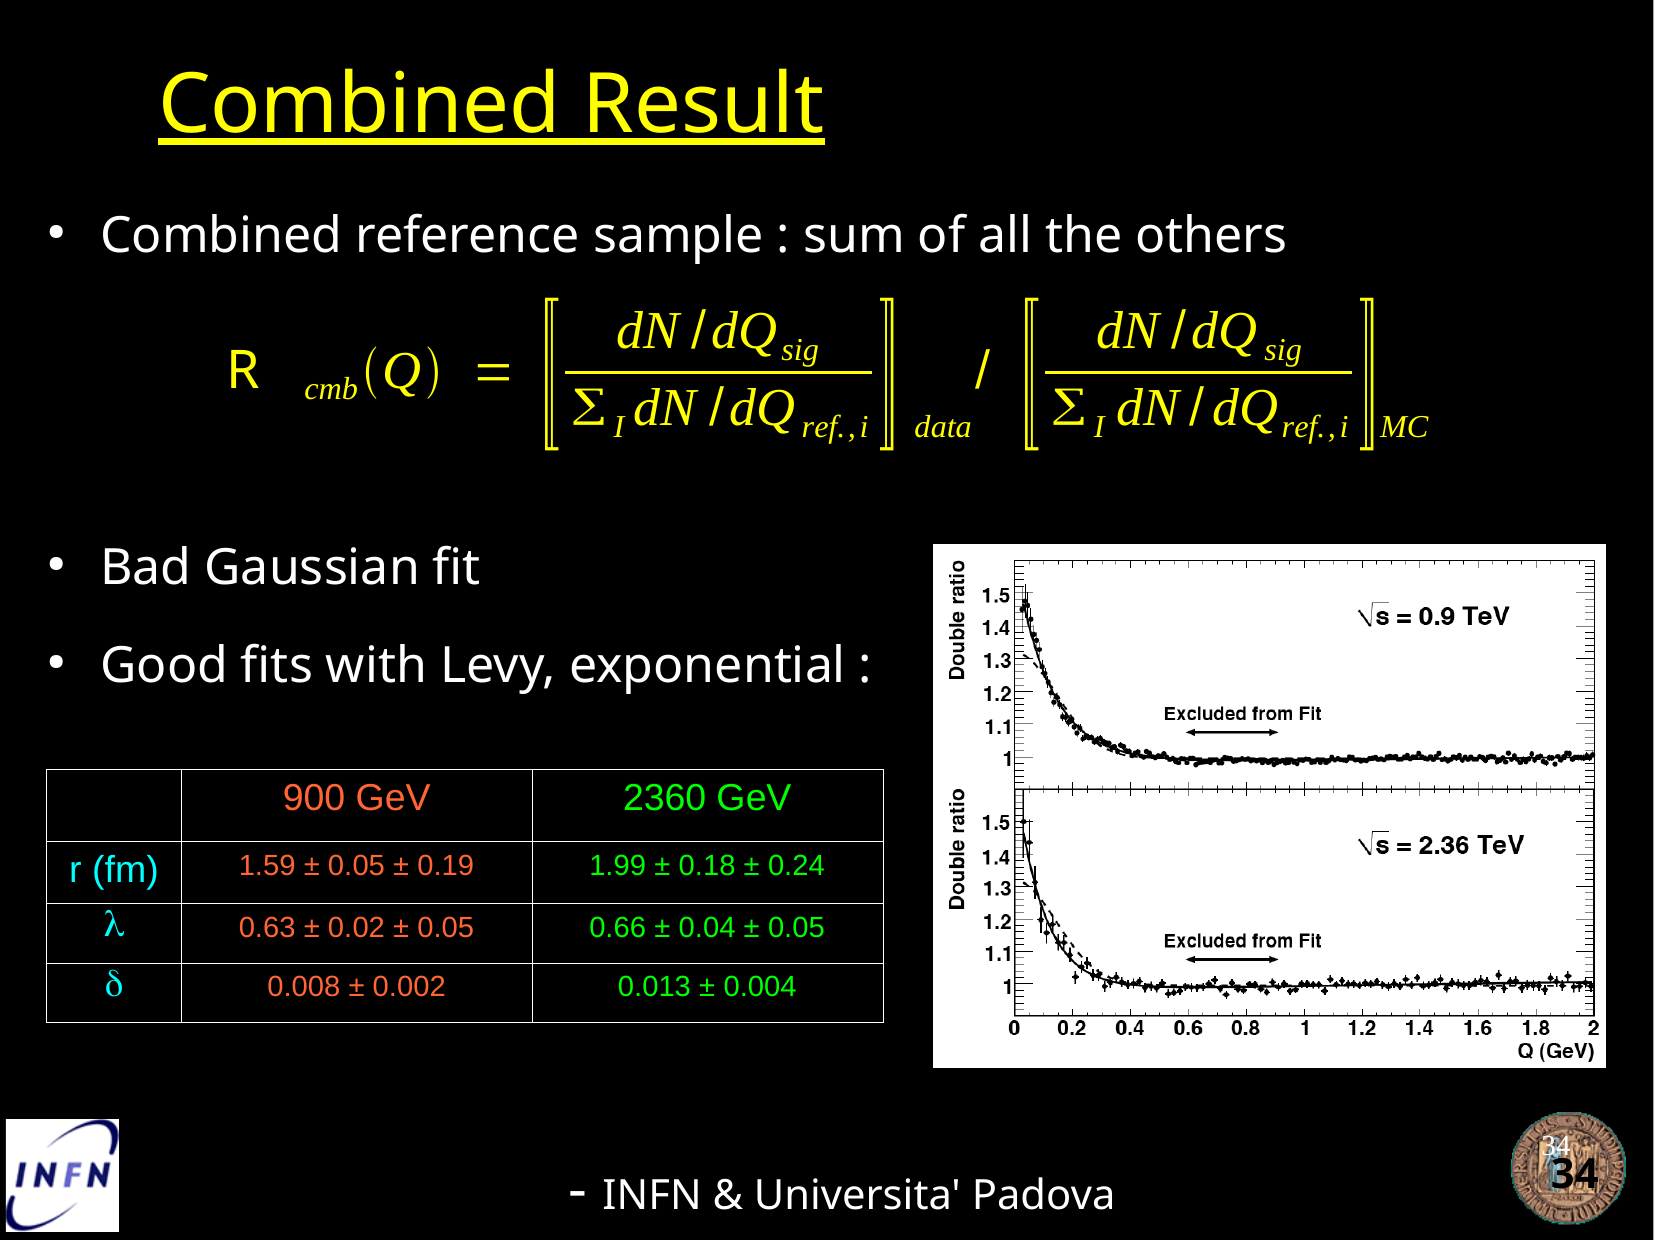

# Combined Result
Combined reference sample : sum of all the others
Bad Gaussian fit
Good fits with Levy, exponential :
| | 900 GeV | 2360 GeV |
| --- | --- | --- |
| r (fm) | 1.59 ± 0.05 ± 0.19 | 1.99 ± 0.18 ± 0.24 |
| l | 0.63 ± 0.02 ± 0.05 | 0.66 ± 0.04 ± 0.05 |
| d | 0.008 ± 0.002 | 0.013 ± 0.004 |
34